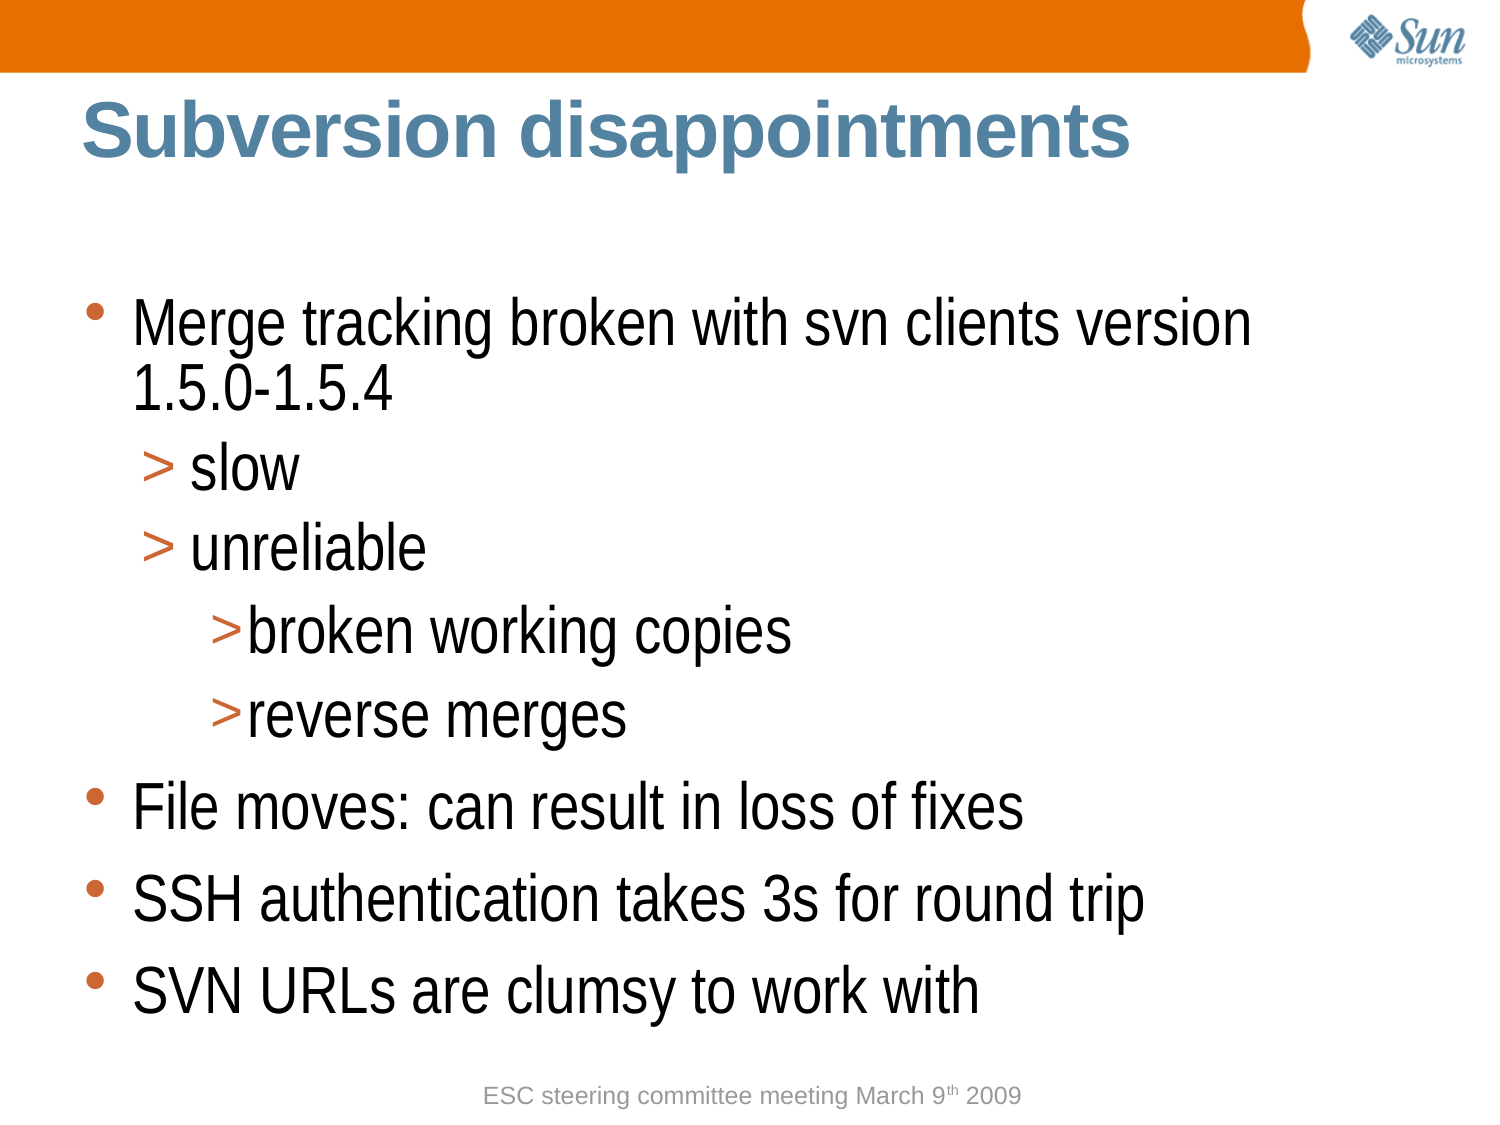

# Subversion disappointments
Merge tracking broken with svn clients version 1.5.0-1.5.4
slow
unreliable
broken working copies
reverse merges
File moves: can result in loss of fixes
SSH authentication takes 3s for round trip
SVN URLs are clumsy to work with